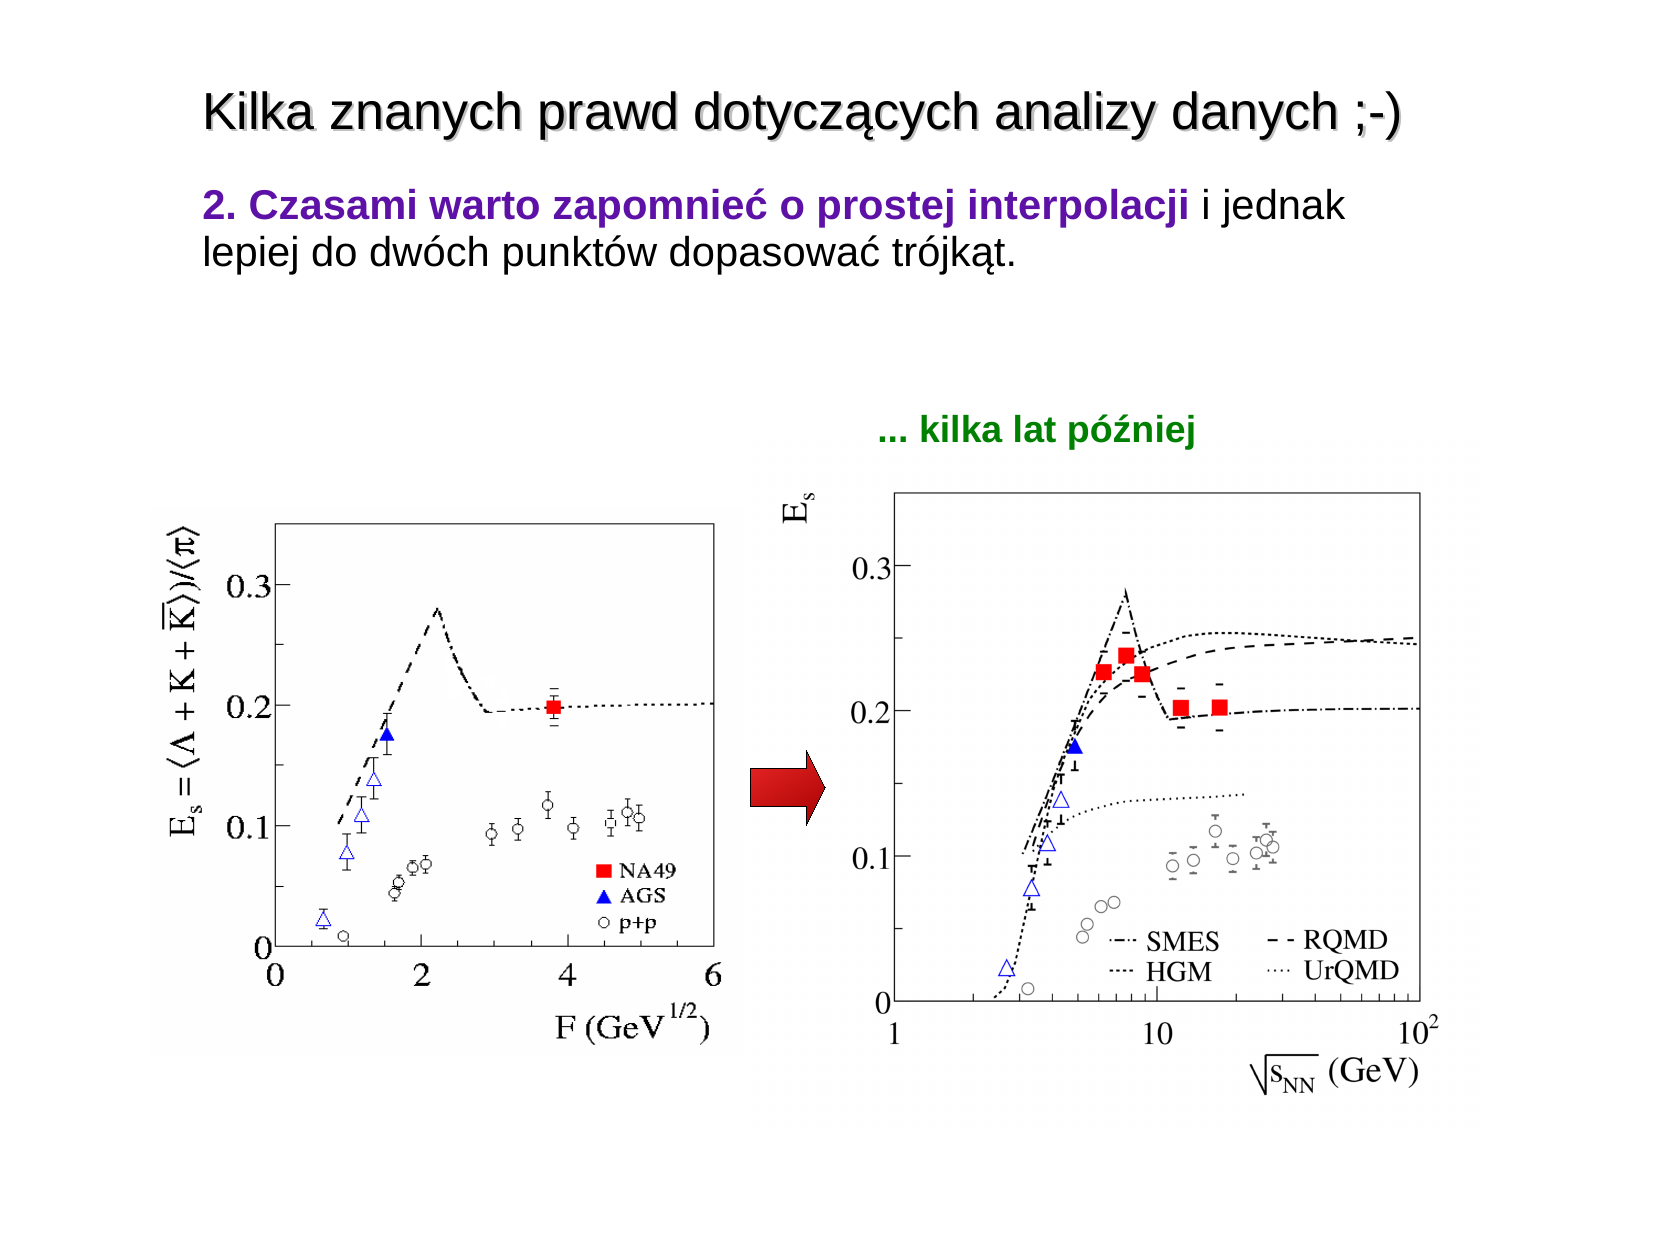

Kilka znanych prawd dotyczących analizy danych ;-)
2. Czasami warto zapomnieć o prostej interpolacji i jednak lepiej do dwóch punktów dopasować trójkąt.
... kilka lat później